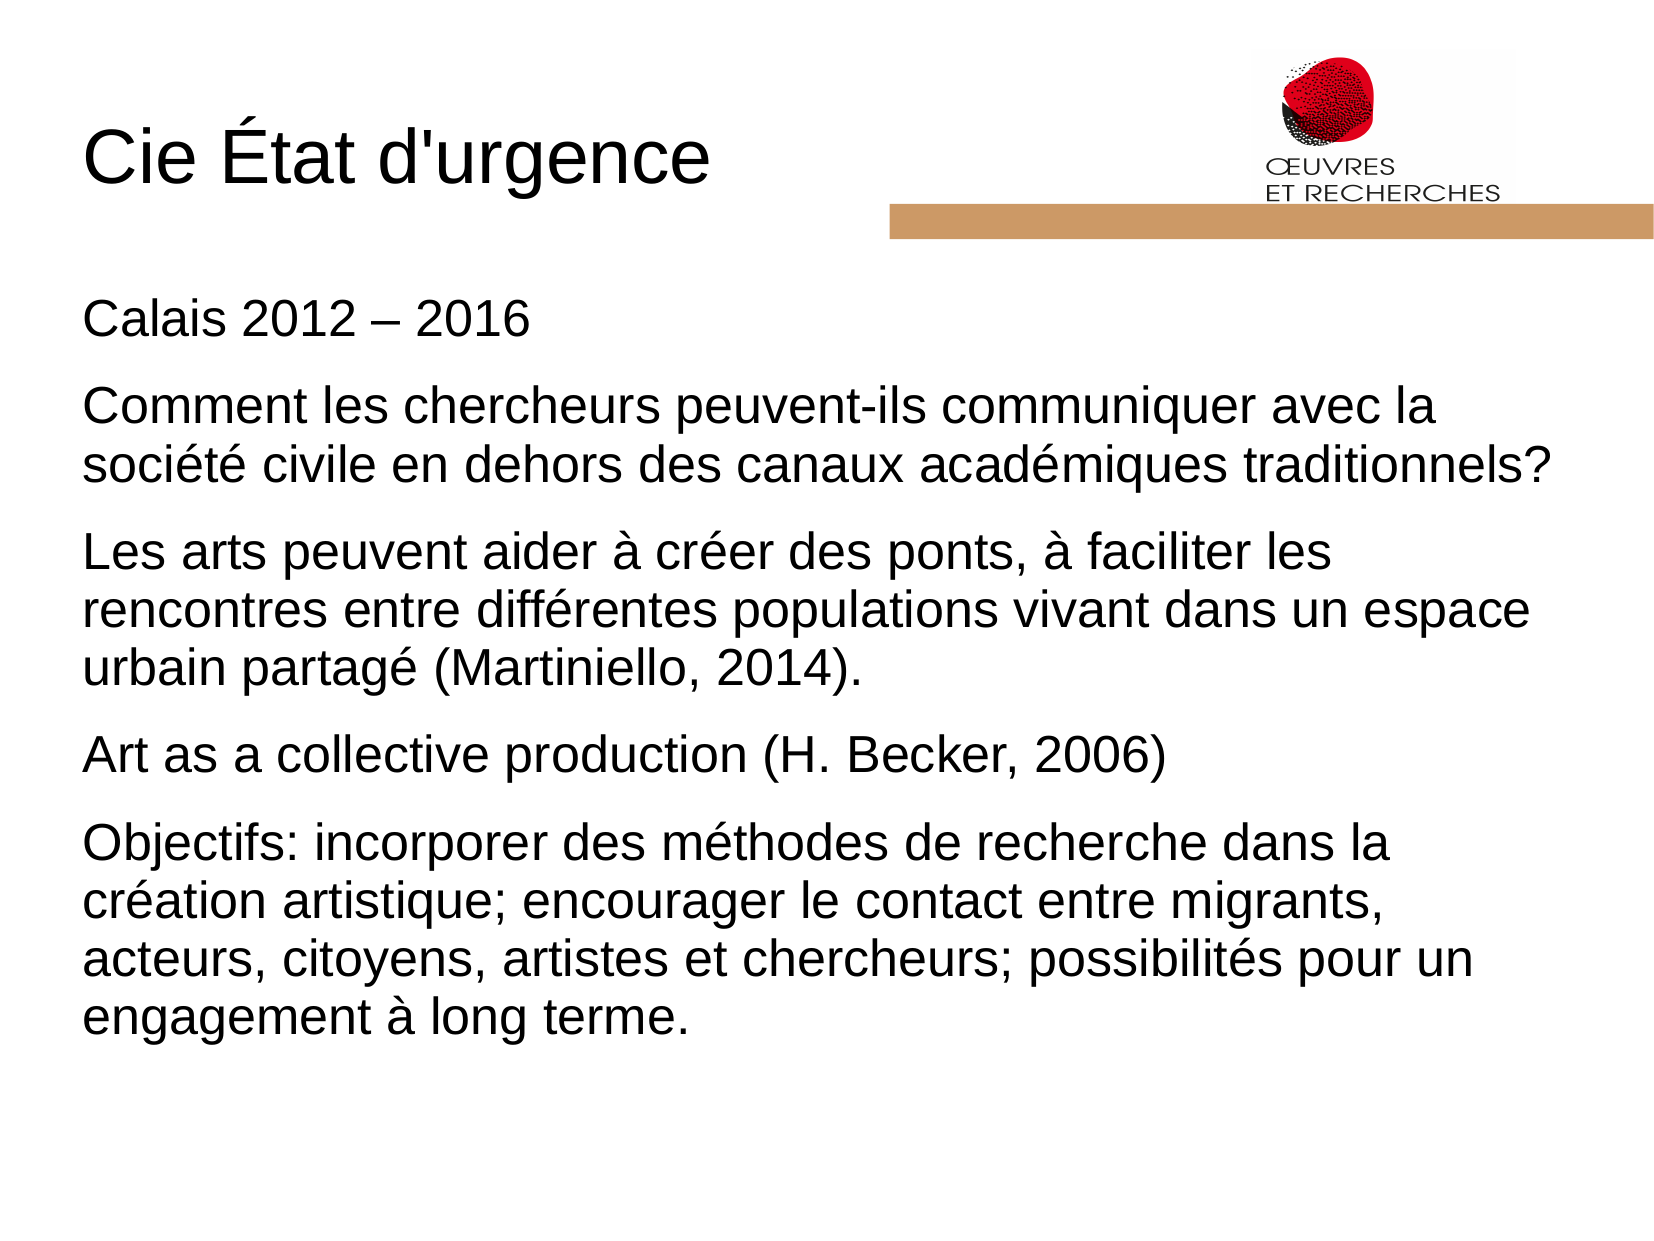

# Cie État d'urgence
Calais 2012 – 2016
Comment les chercheurs peuvent-ils communiquer avec la société civile en dehors des canaux académiques traditionnels?
Les arts peuvent aider à créer des ponts, à faciliter les rencontres entre différentes populations vivant dans un espace urbain partagé (Martiniello, 2014).
Art as a collective production (H. Becker, 2006)
Objectifs: incorporer des méthodes de recherche dans la création artistique; encourager le contact entre migrants, acteurs, citoyens, artistes et chercheurs; possibilités pour un engagement à long terme.